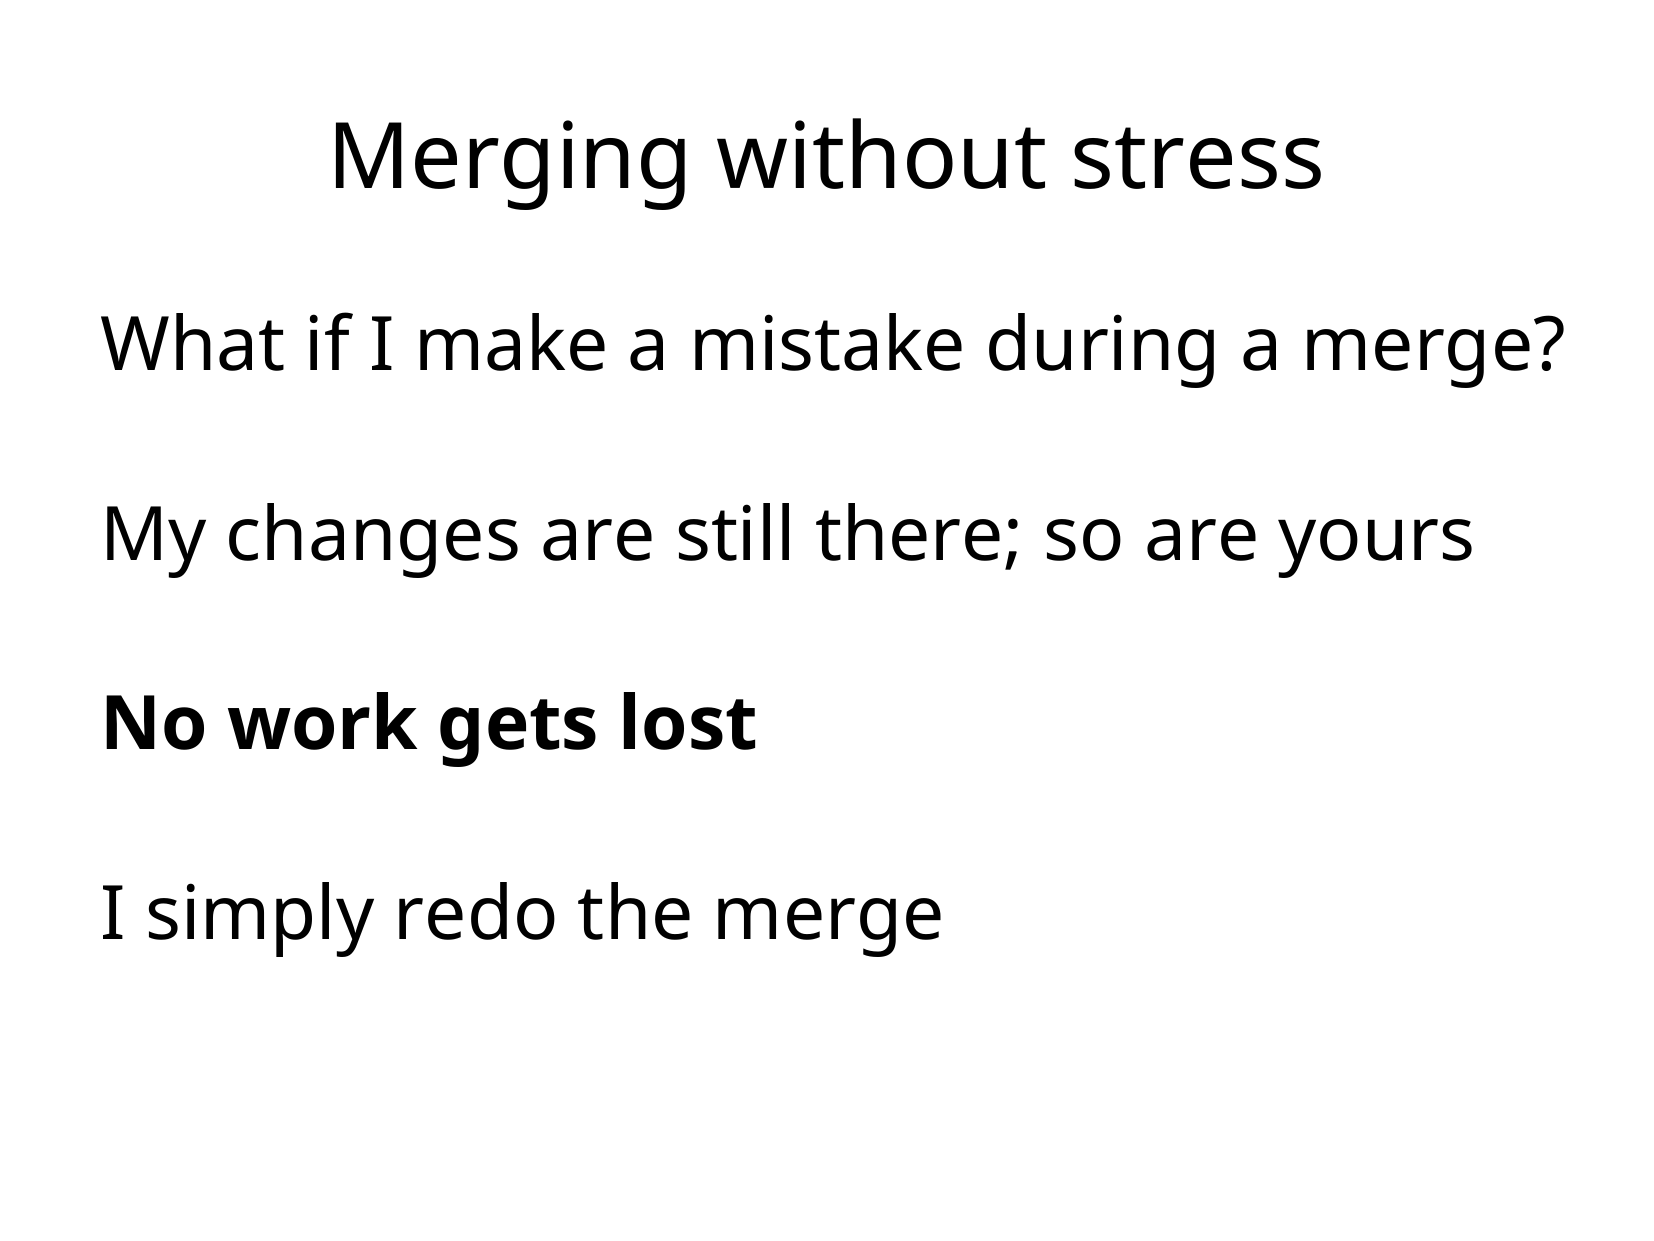

# Merging without stress
What if I make a mistake during a merge?
My changes are still there; so are yours
No work gets lost
I simply redo the merge